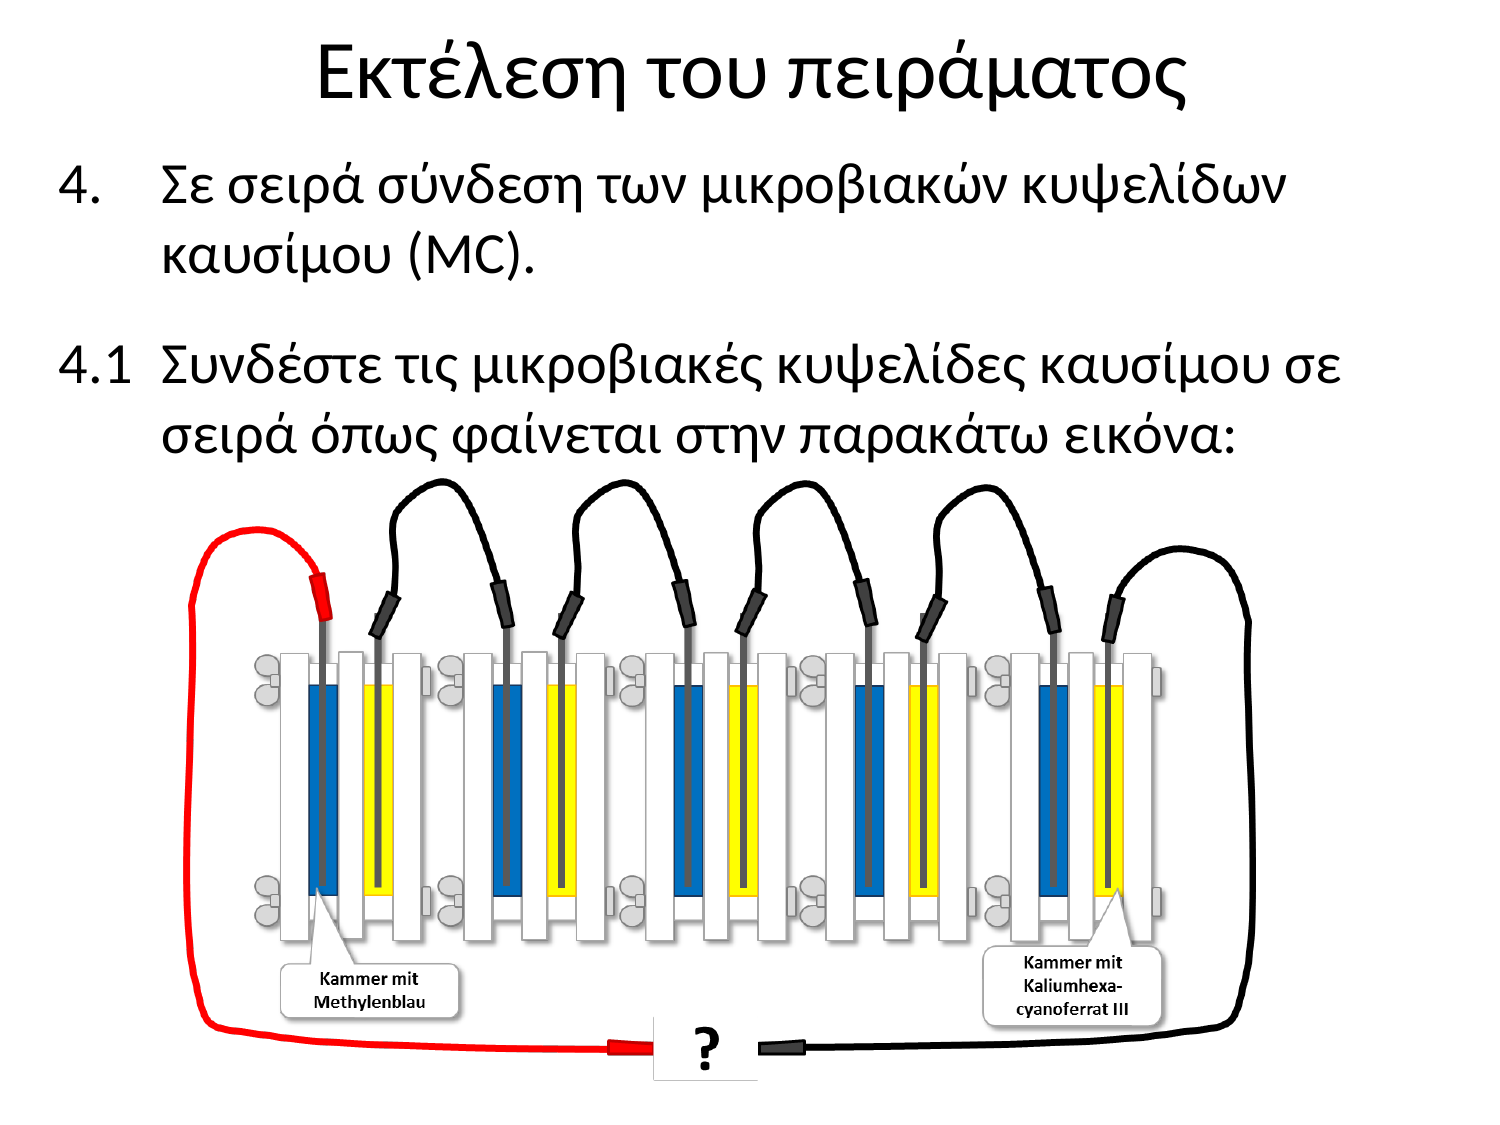

# Εκτέλεση του πειράματος
Σε σειρά σύνδεση των μικροβιακών κυψελίδων καυσίμου (MC).
4.1	Συνδέστε τις μικροβιακές κυψελίδες καυσίμου σε σειρά όπως φαίνεται στην παρακάτω εικόνα: